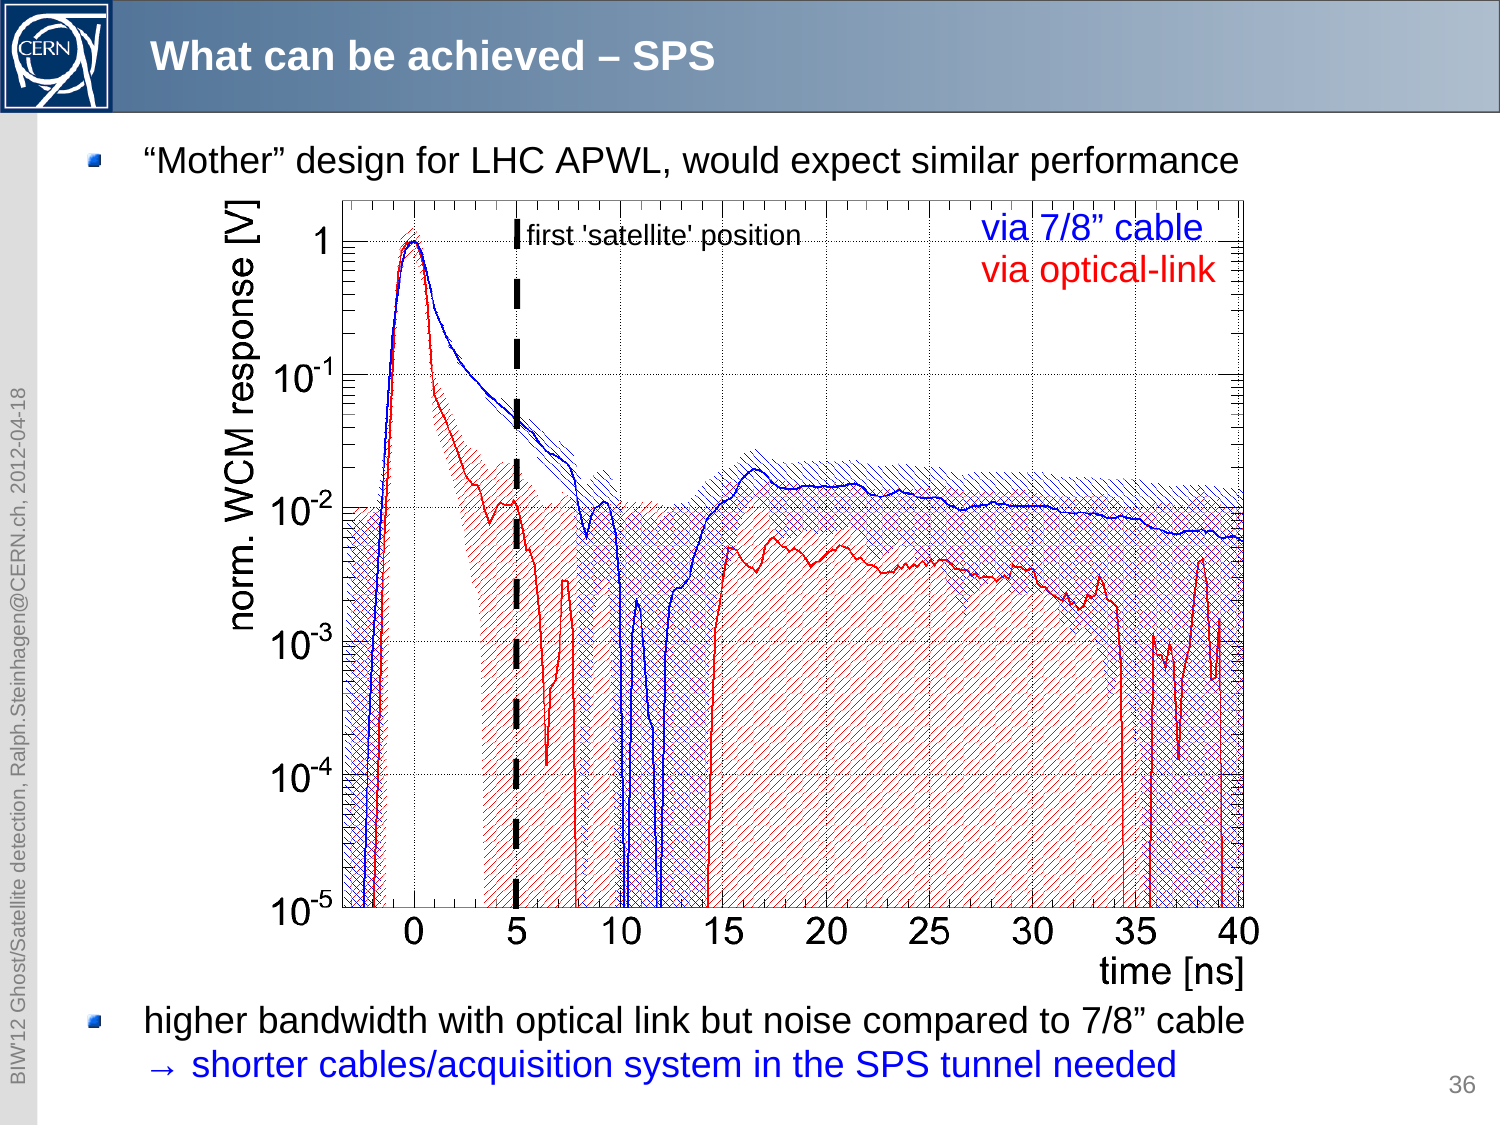

# What can be achieved – SPS
“Mother” design for LHC APWL, would expect similar performance
higher bandwidth with optical link but noise compared to 7/8” cable		→ shorter cables/acquisition system in the SPS tunnel needed
via 7/8” cable
via optical-link
first 'satellite' position